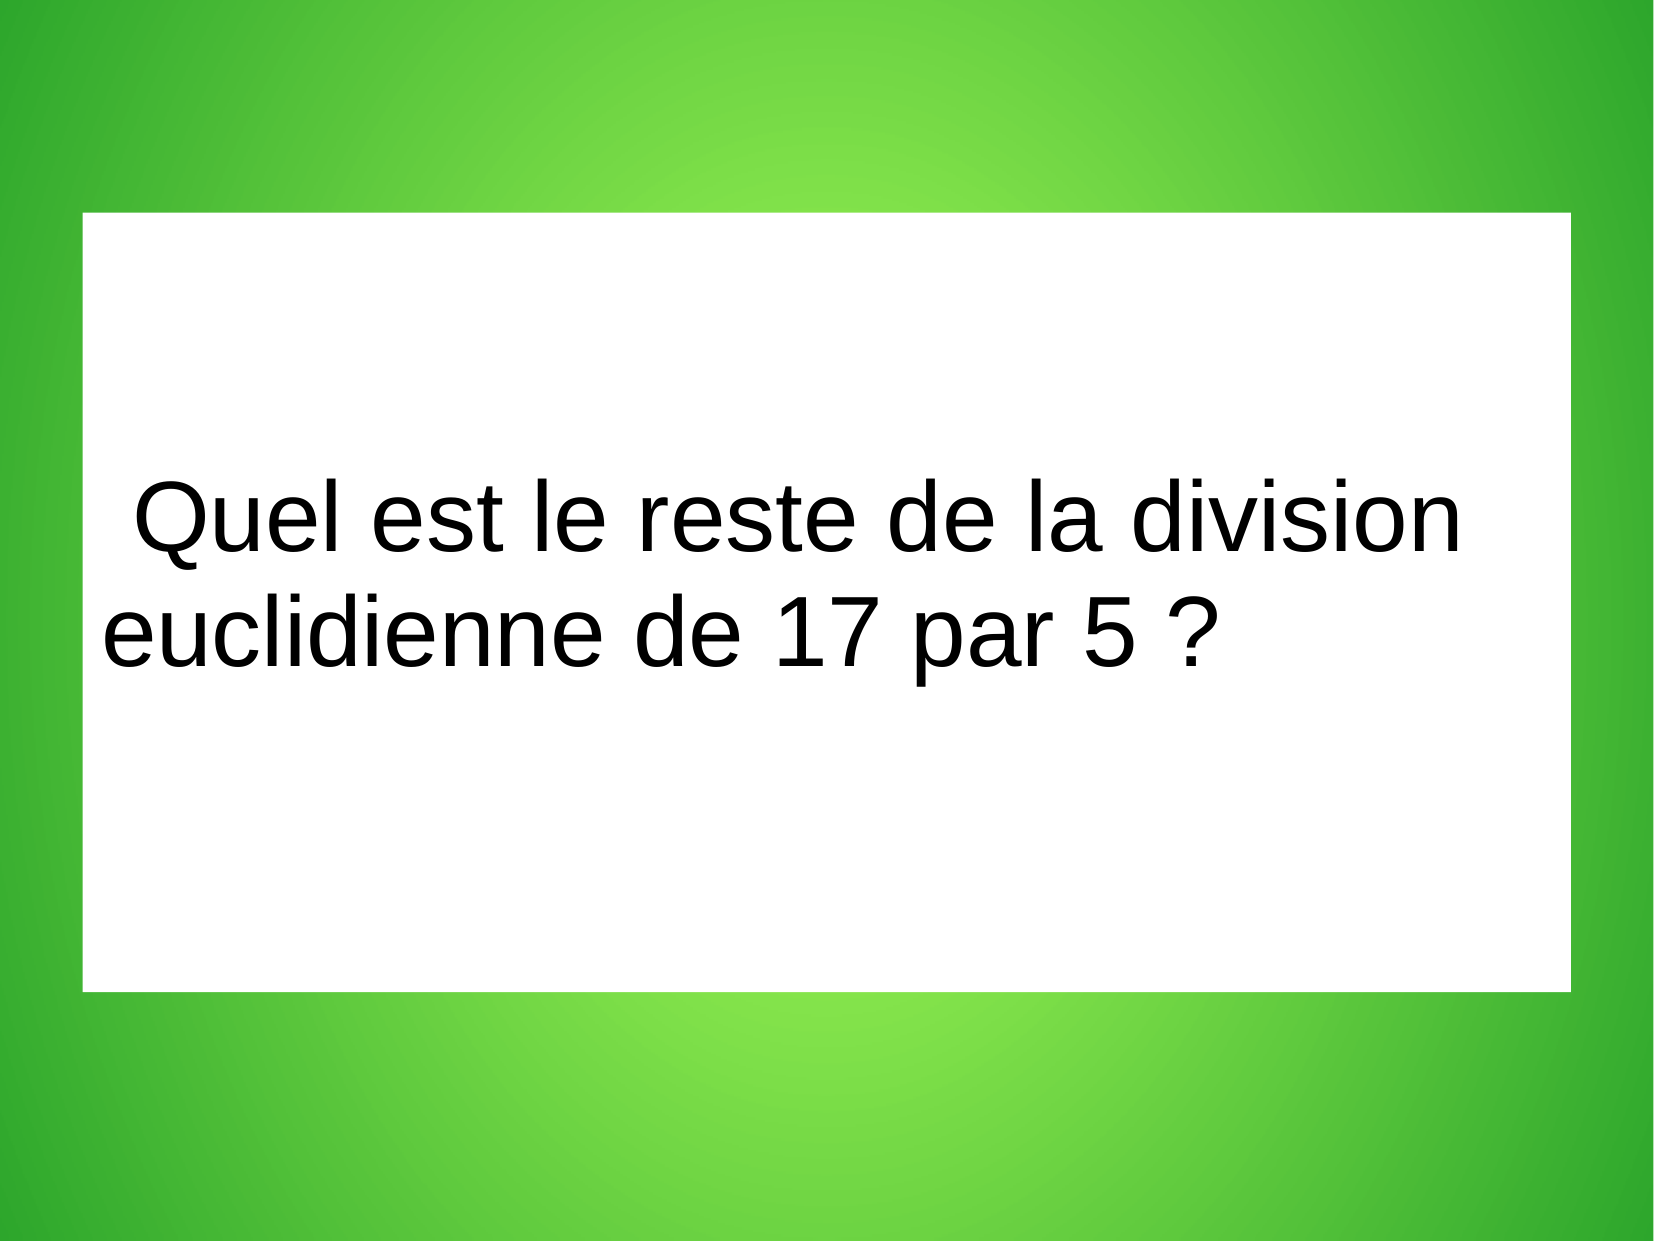

#
 Quel est le reste de la division euclidienne de 17 par 5 ?